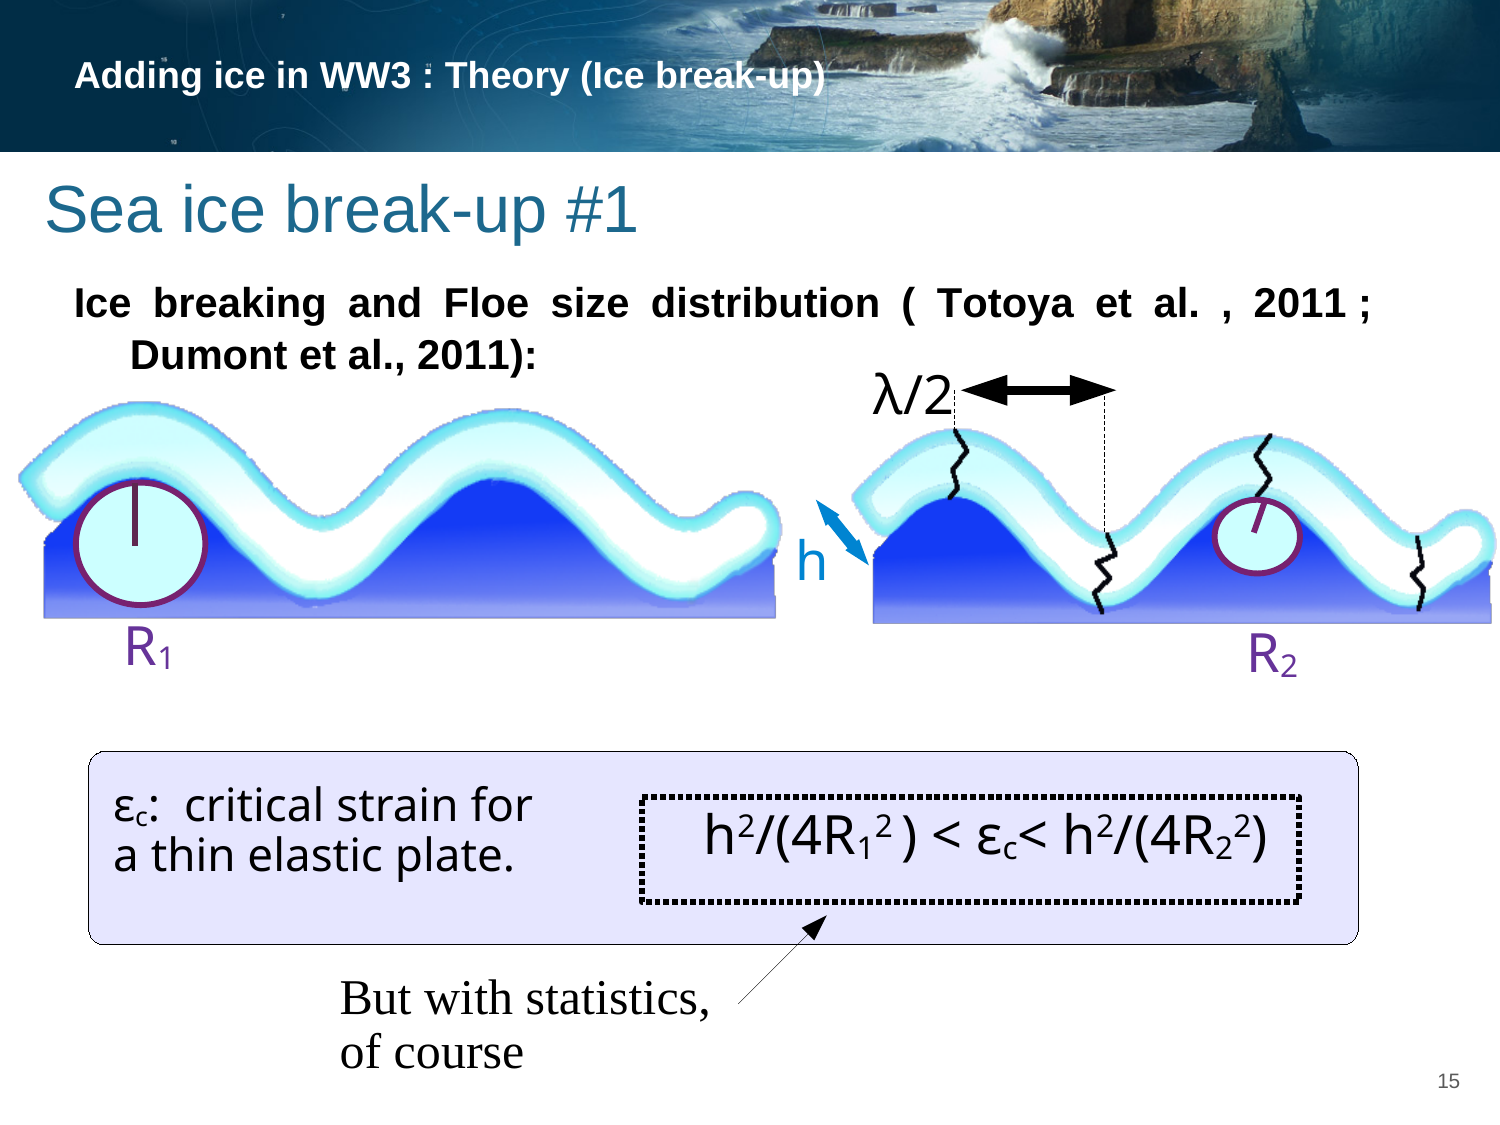

Adding ice in WW3 : Theory (Ice break-up)
# Sea ice break-up #1
Ice breaking and Floe size distribution ( Totoya et al. , 2011 ; Dumont et al., 2011):
λ/2
h
R1
R2
εc: critical strain for
a thin elastic plate.
h2/(4R12 ) < εc< h2/(4R22)
But with statistics, of course